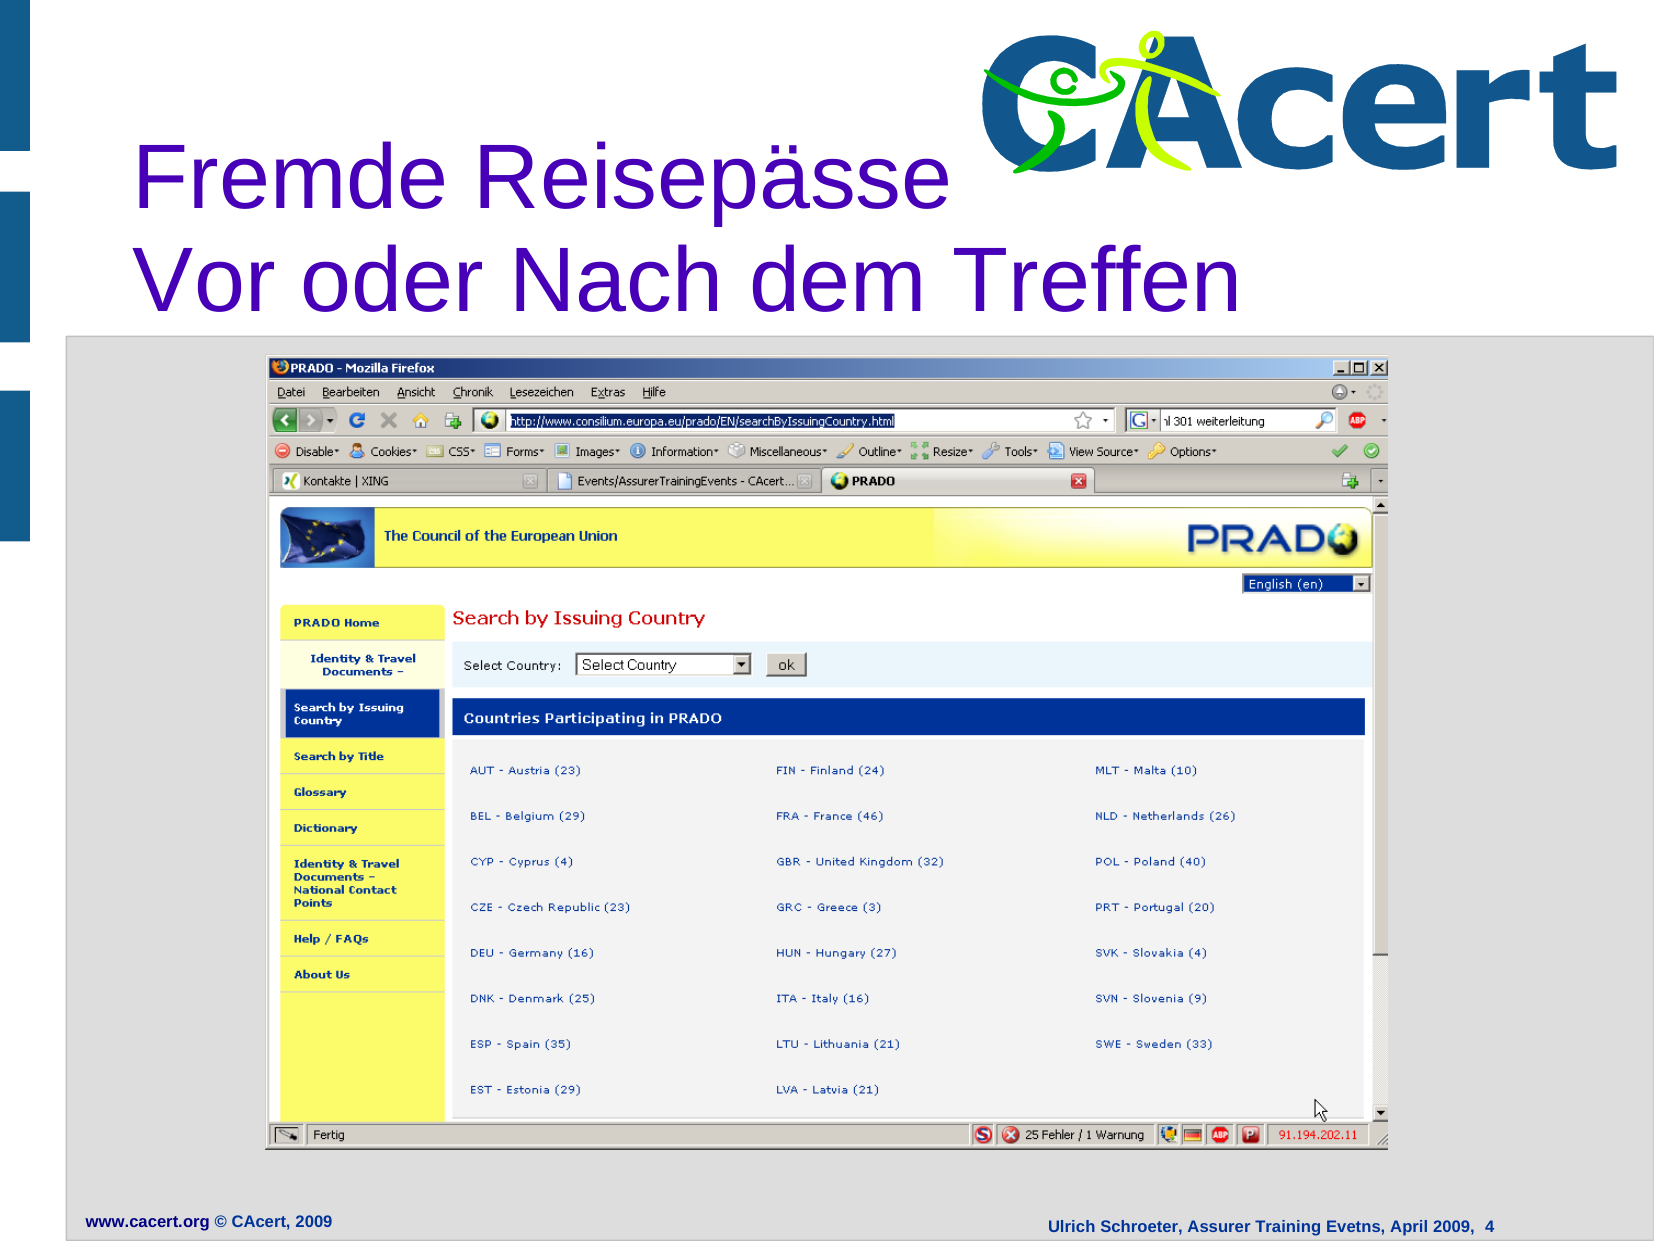

Fremde Reisepässe
Vor oder Nach dem Treffen